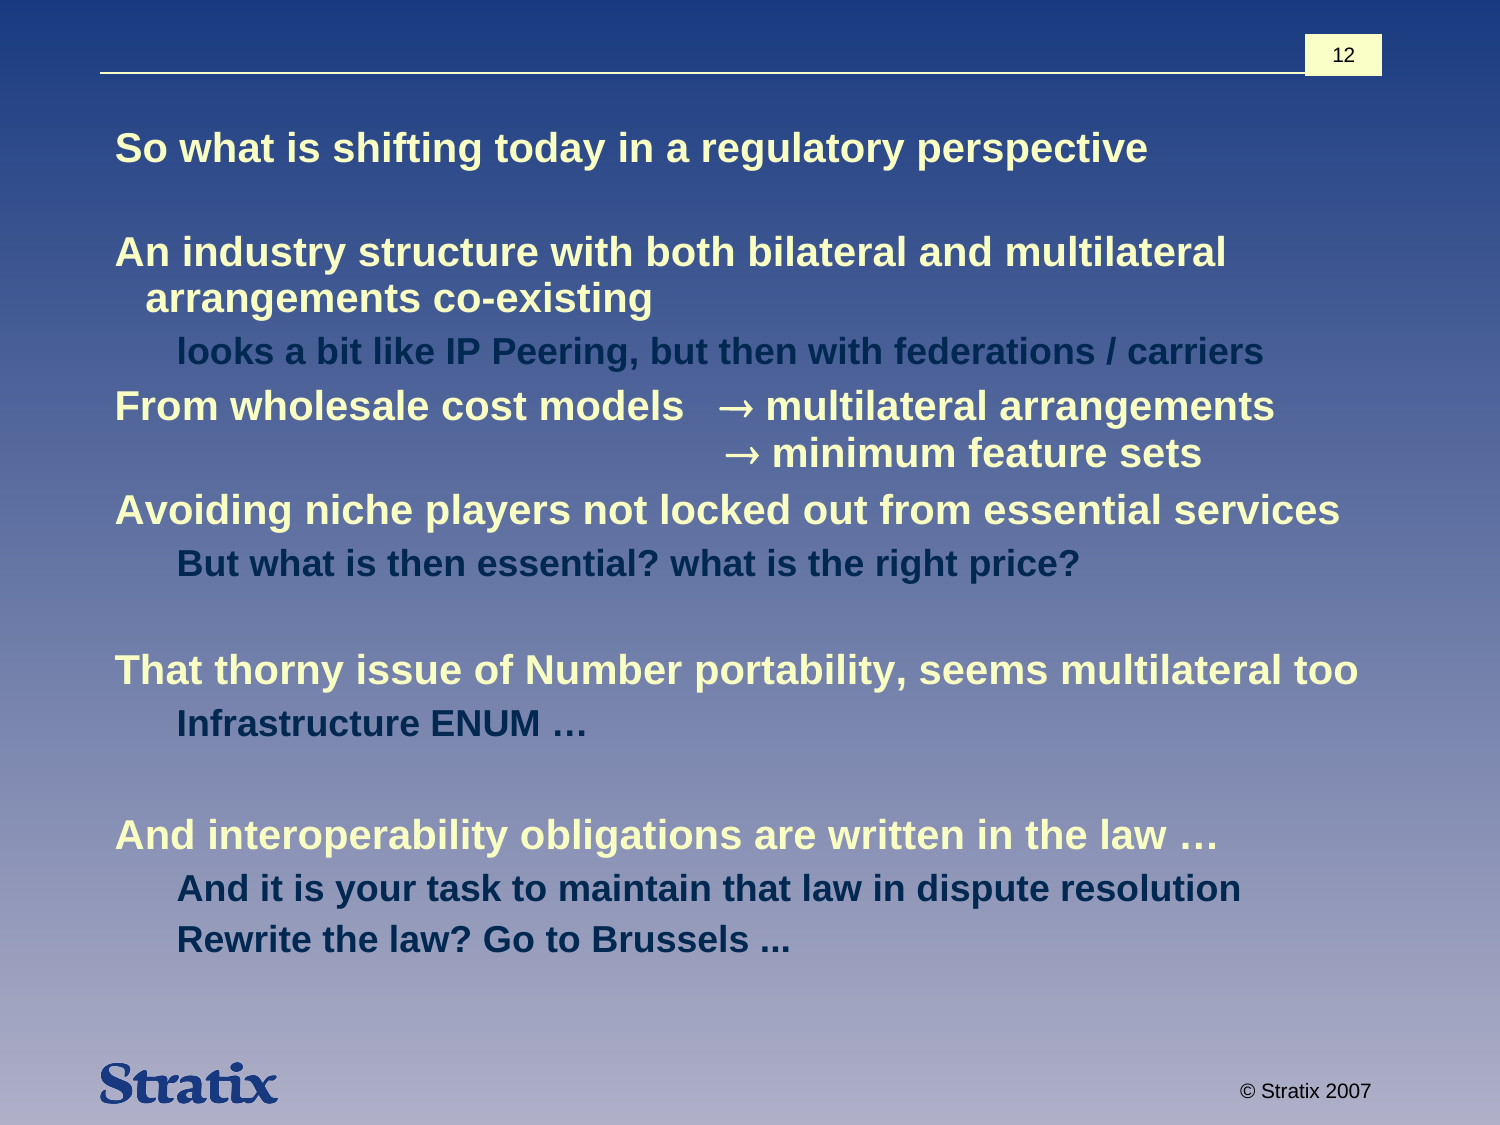

12
# So what is shifting today in a regulatory perspective
An industry structure with both bilateral and multilateral arrangements co-existing
looks a bit like IP Peering, but then with federations / carriers
From wholesale cost models	  multilateral arrangements
		  minimum feature sets
Avoiding niche players not locked out from essential services
But what is then essential? what is the right price?
That thorny issue of Number portability, seems multilateral too
Infrastructure ENUM …
And interoperability obligations are written in the law …
And it is your task to maintain that law in dispute resolution
Rewrite the law? Go to Brussels ...